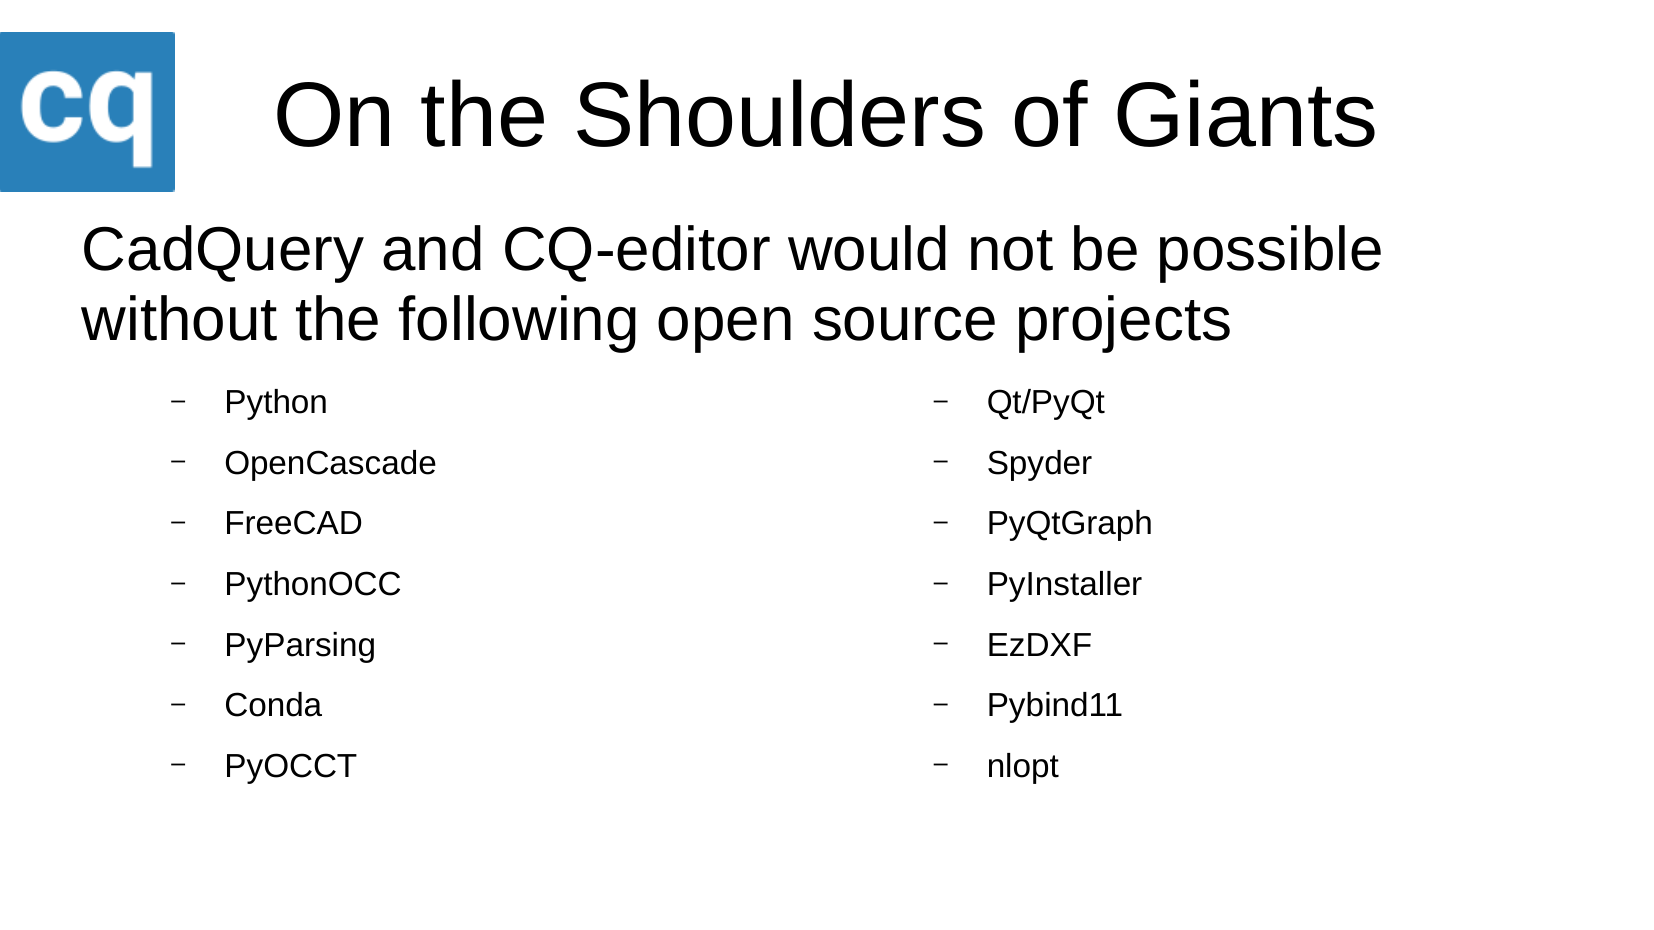

# On the Shoulders of Giants
CadQuery and CQ-editor would not be possible without the following open source projects
Python
OpenCascade
FreeCAD
PythonOCC
PyParsing
Conda
PyOCCT
Qt/PyQt
Spyder
PyQtGraph
PyInstaller
EzDXF
Pybind11
nlopt